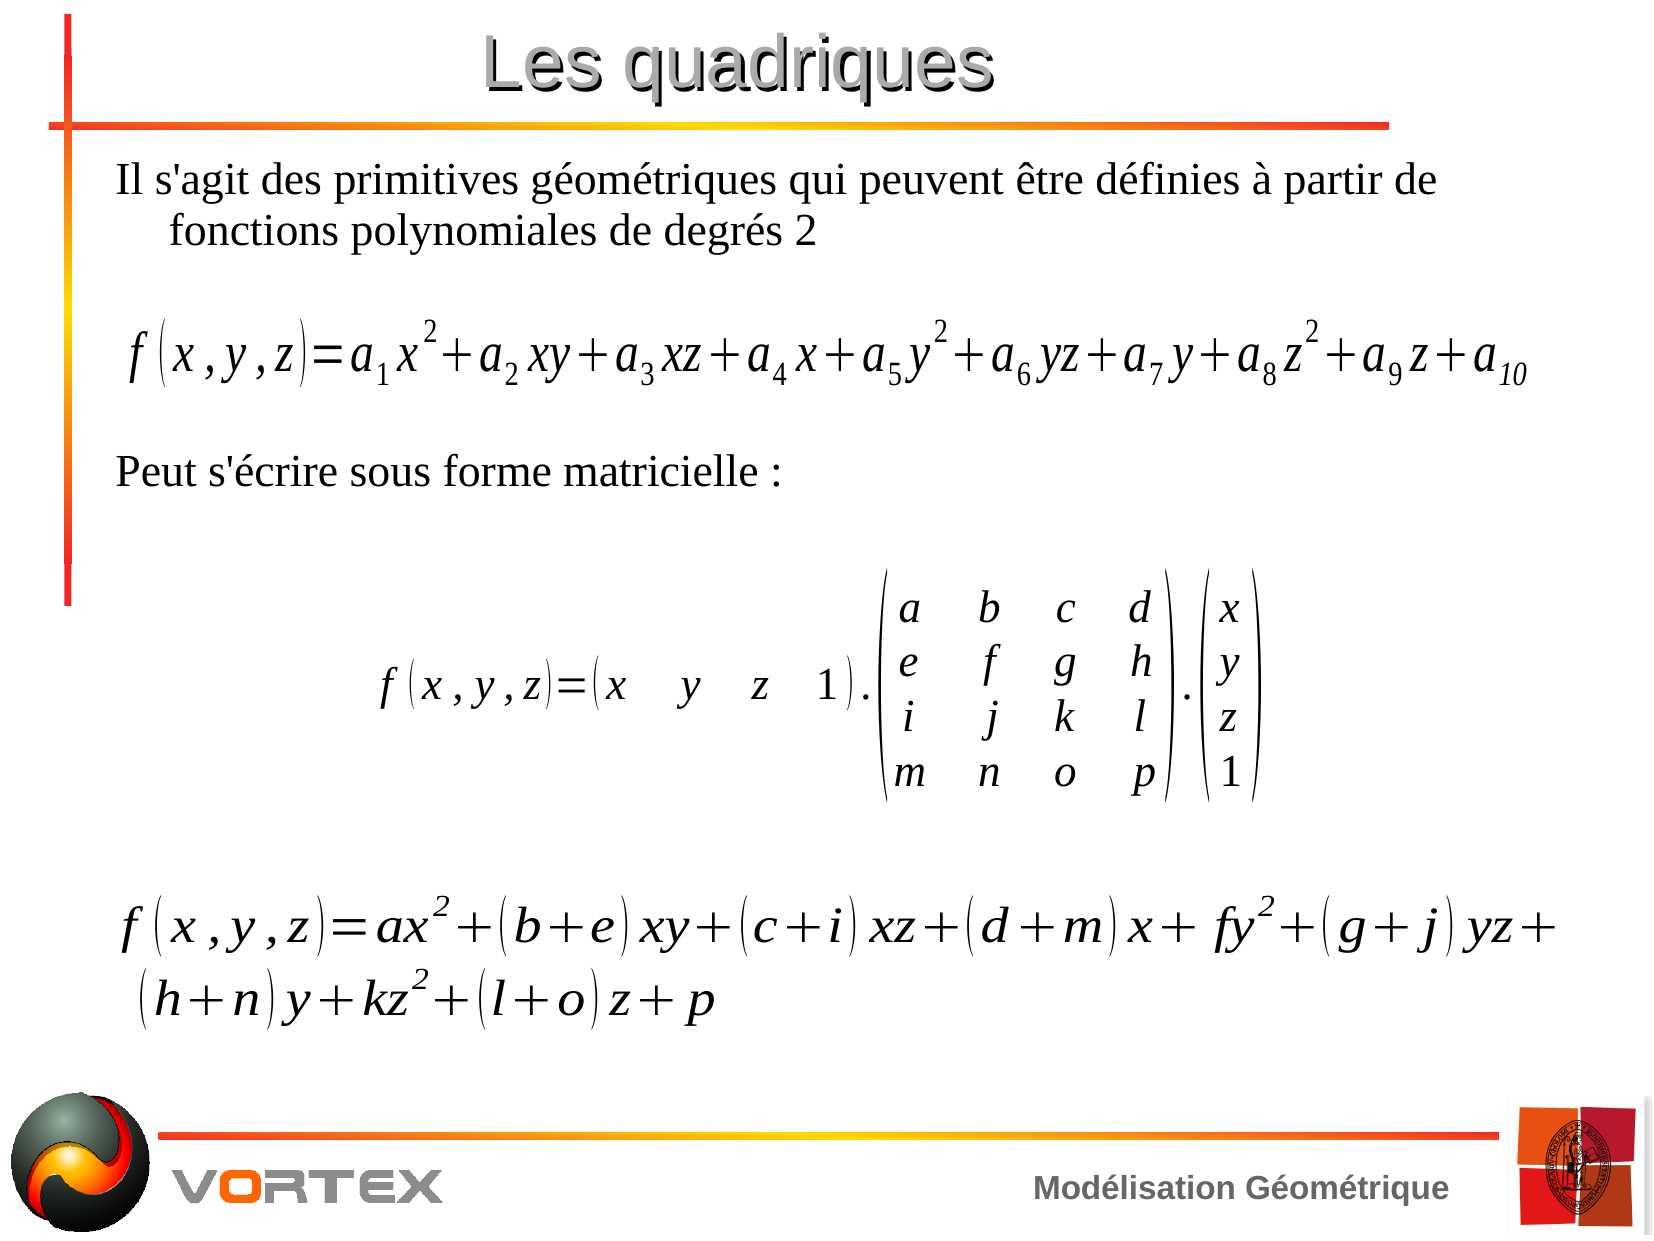

# Les quadriques
Il s'agit des primitives géométriques qui peuvent être définies à partir de fonctions polynomiales de degrés 2
Peut s'écrire sous forme matricielle :